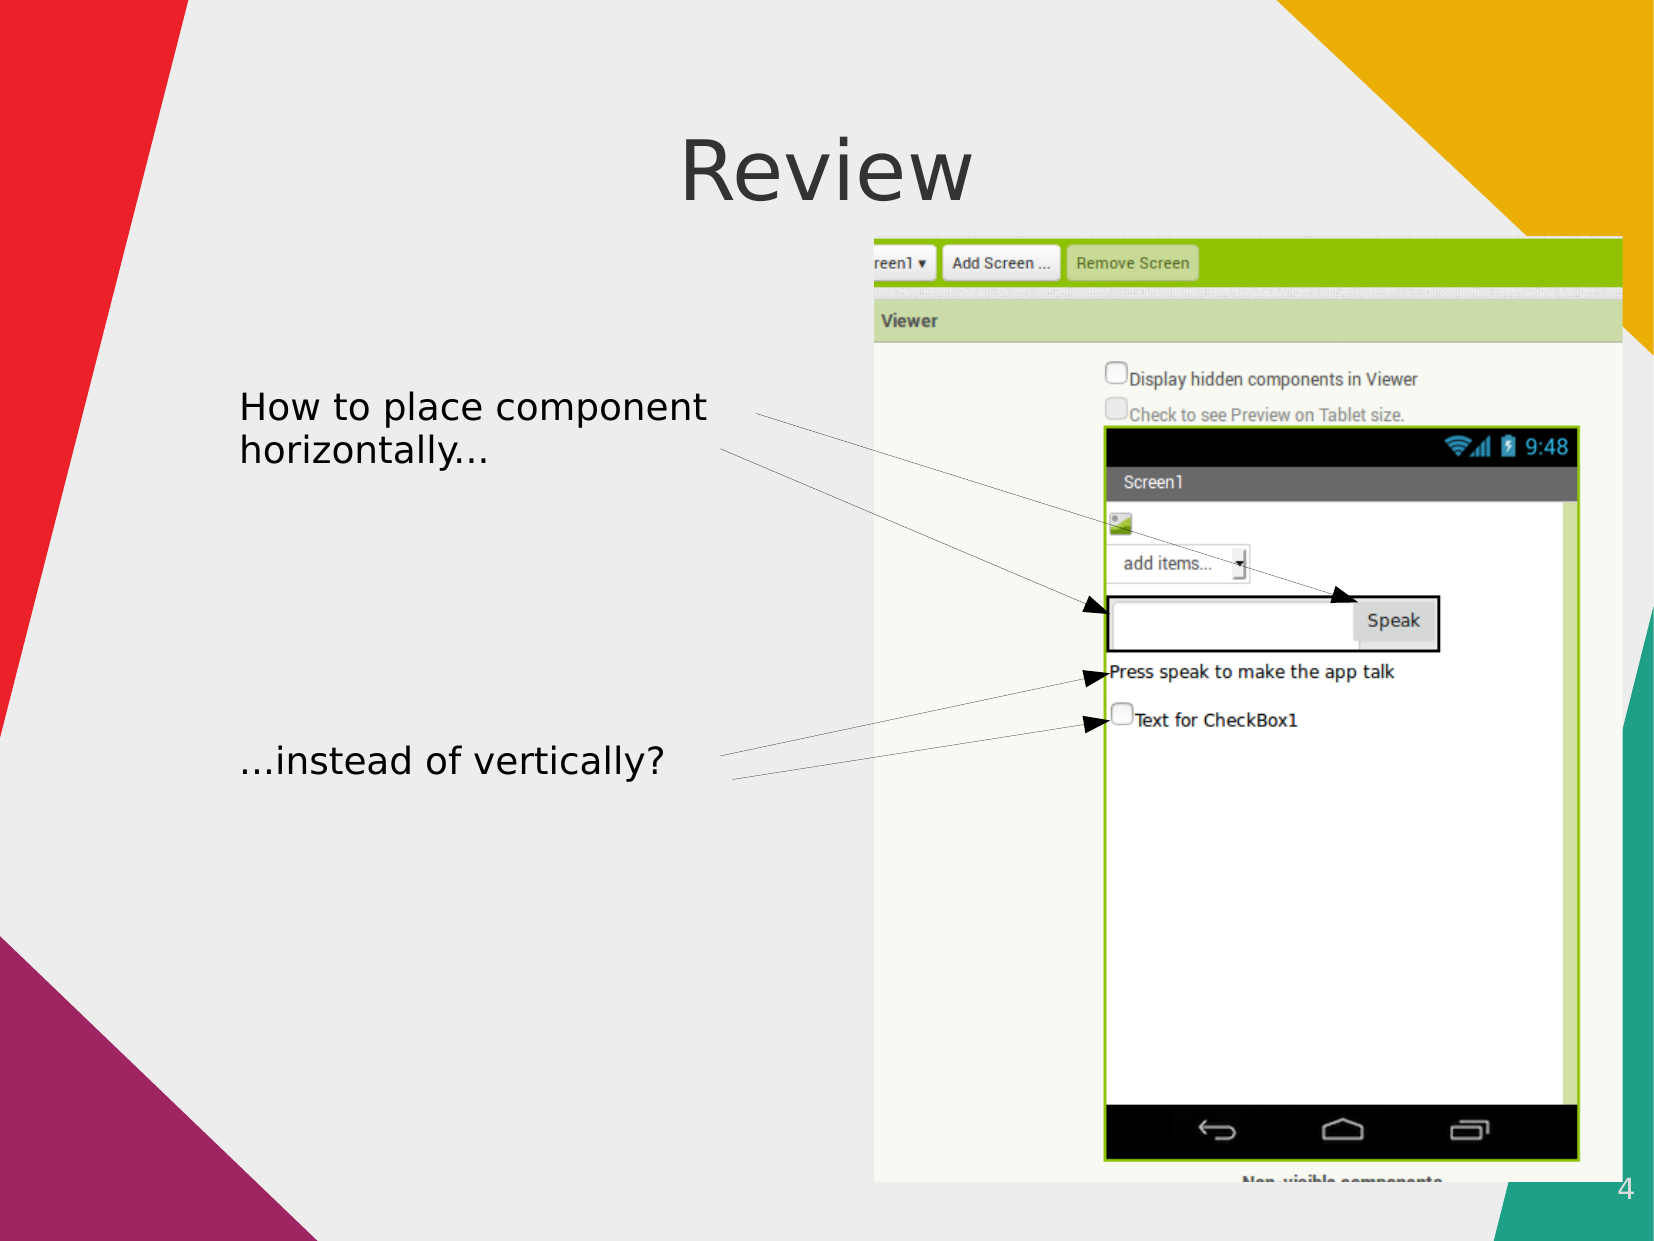

# Review
How to place component horizontally...
...instead of vertically?
4